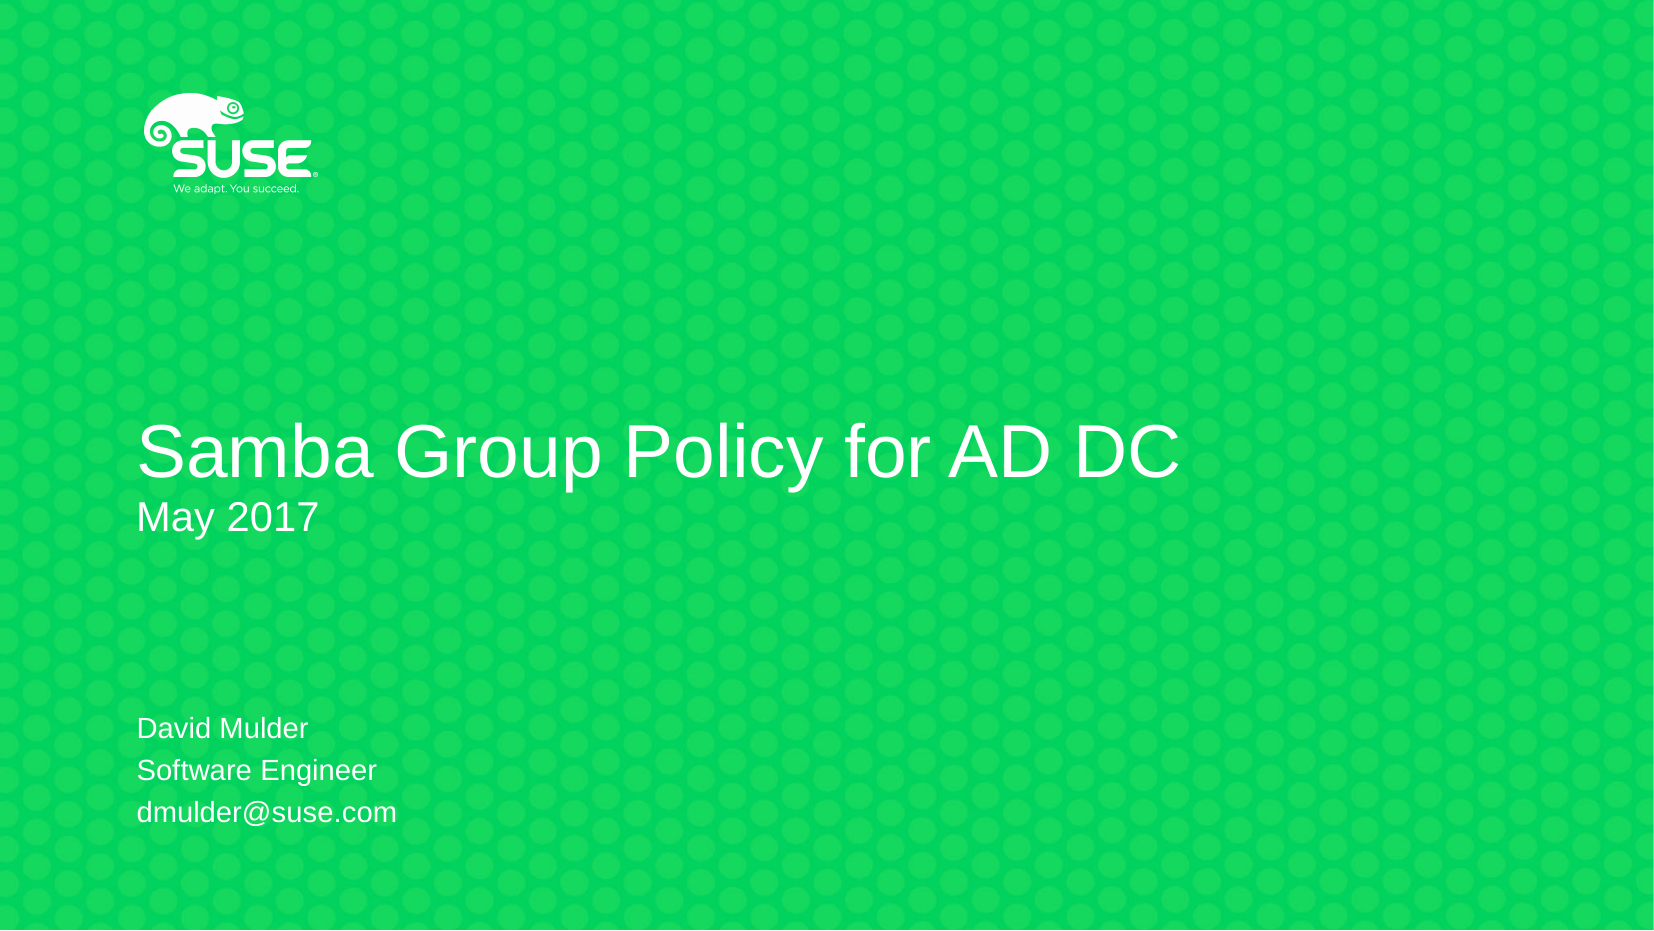

# Samba Group Policy for AD DC May 2017
David Mulder
Software Engineer
dmulder@suse.com